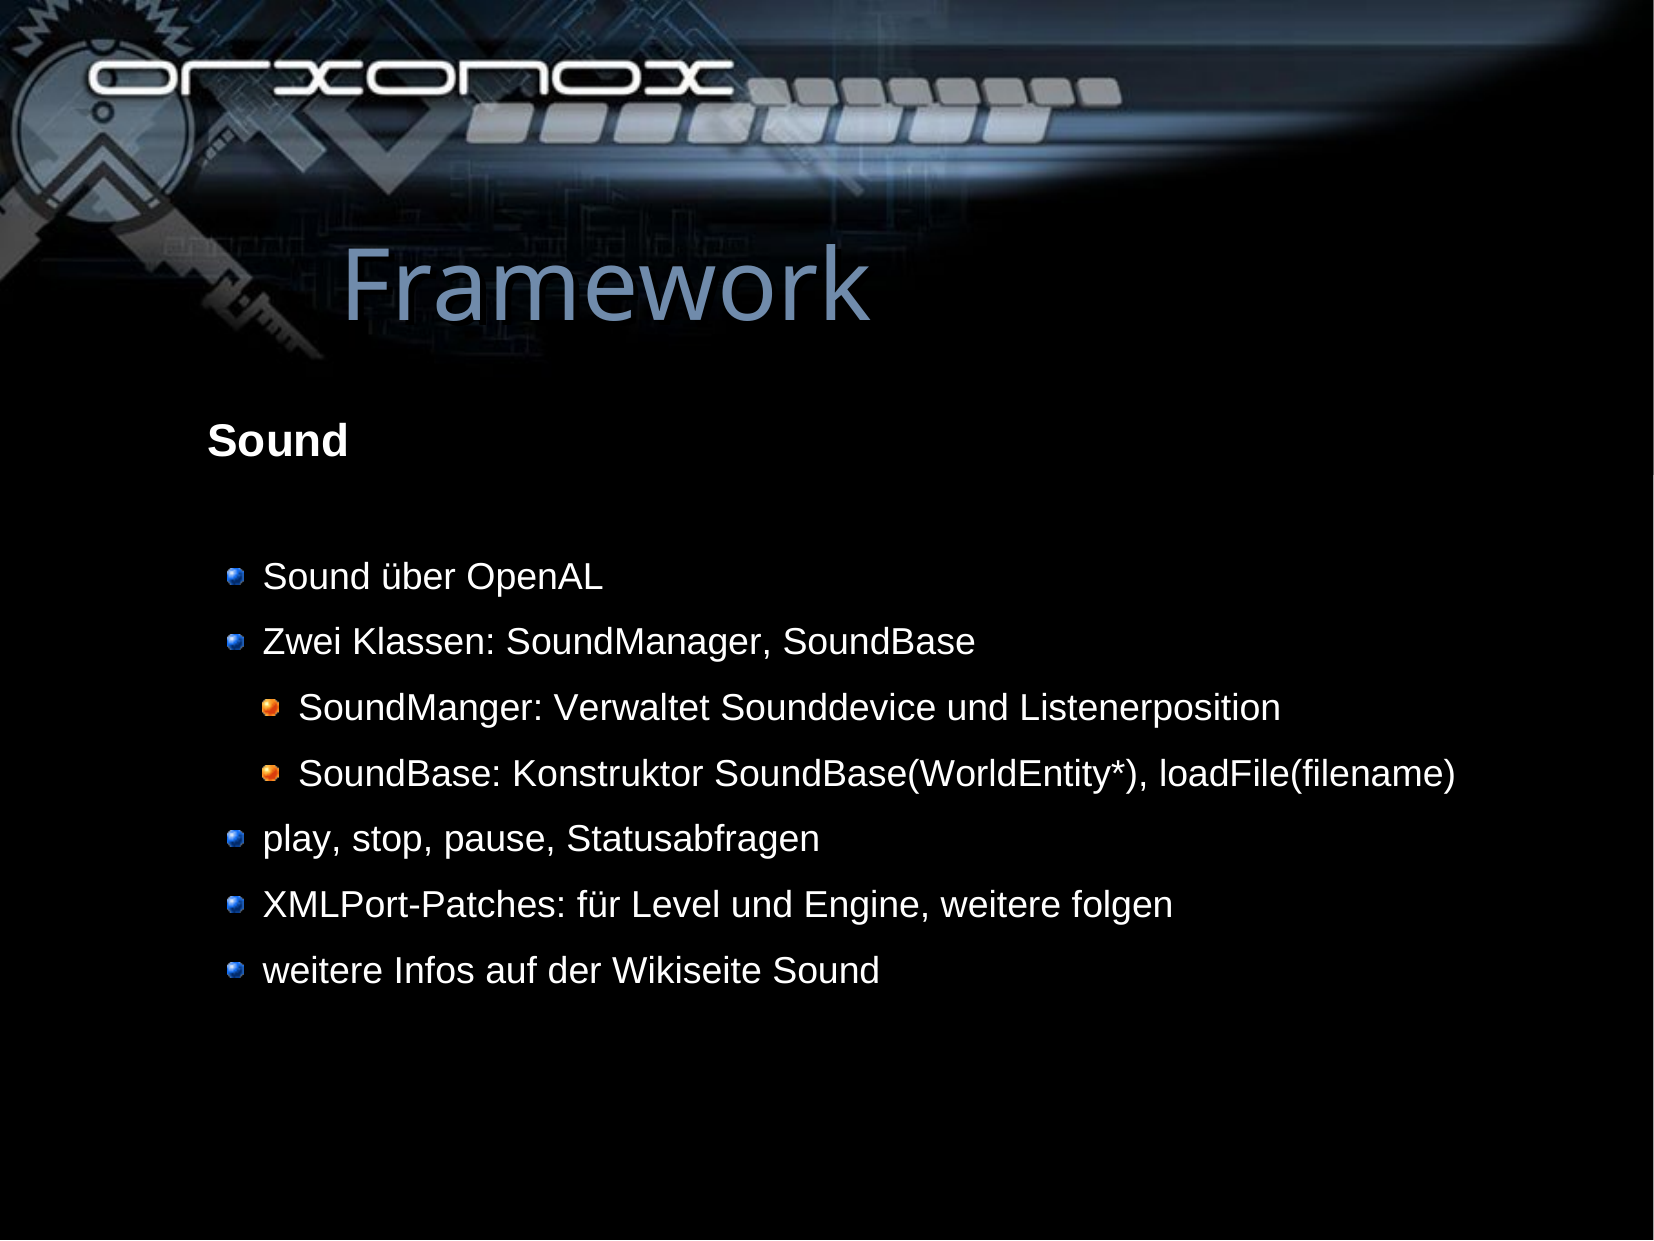

Framework
Sound
Sound über OpenAL
Zwei Klassen: SoundManager, SoundBase
SoundManger: Verwaltet Sounddevice und Listenerposition
SoundBase: Konstruktor SoundBase(WorldEntity*), loadFile(filename)
play, stop, pause, Statusabfragen
XMLPort-Patches: für Level und Engine, weitere folgen
weitere Infos auf der Wikiseite Sound